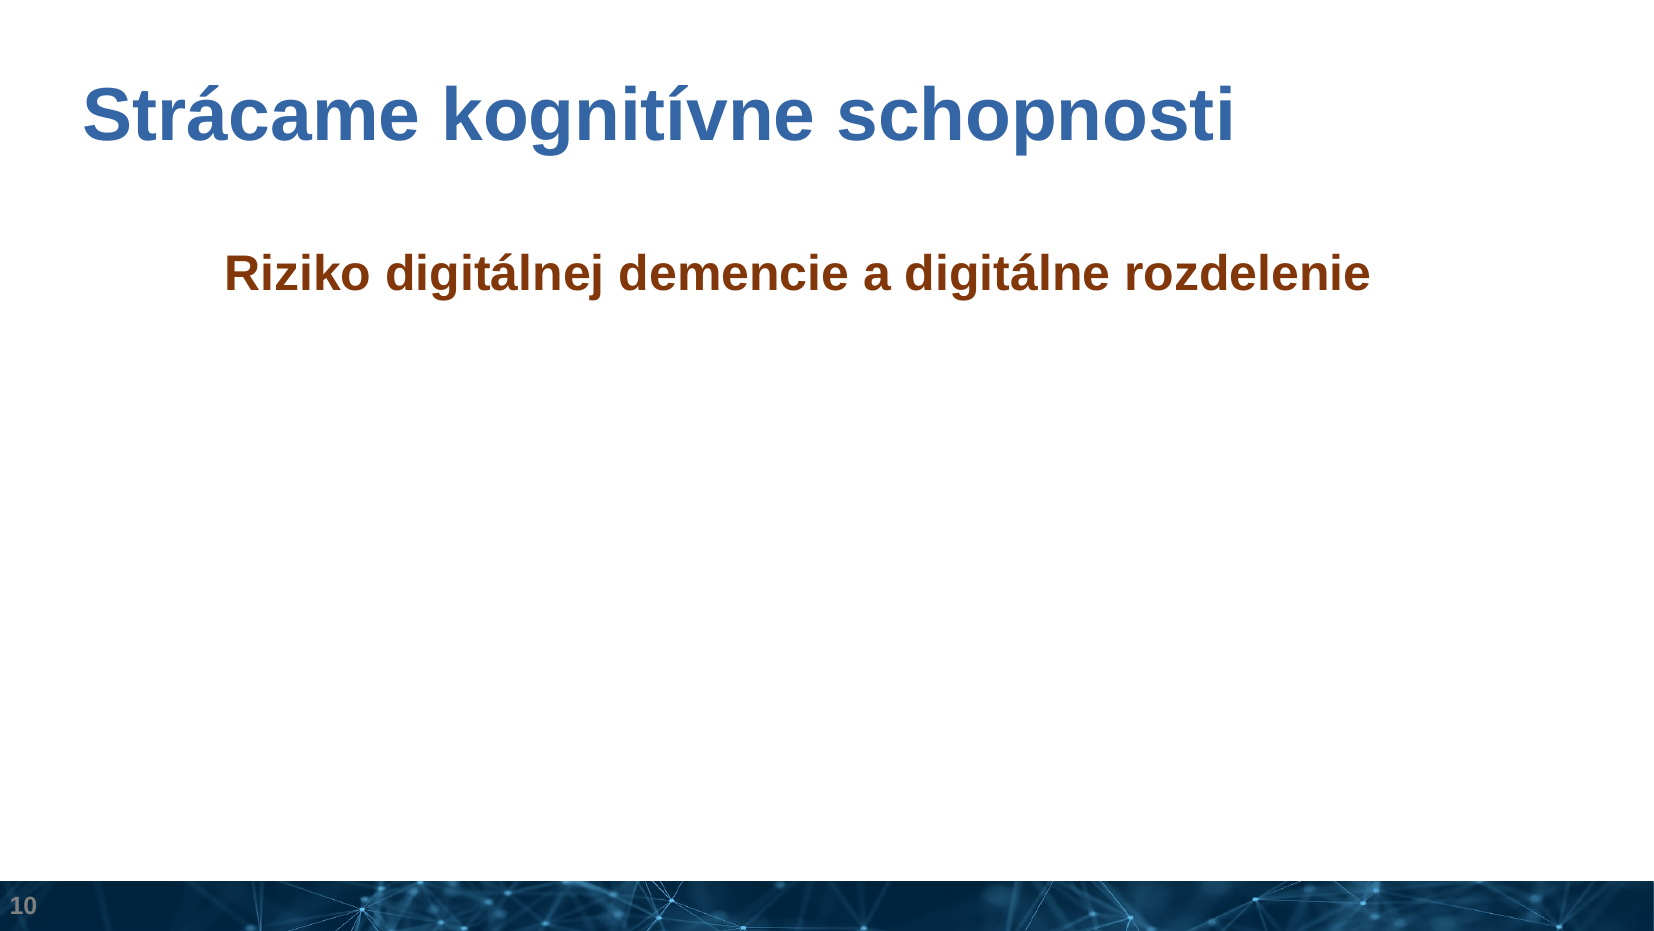

# Strácame kognitívne schopnosti
Riziko digitálnej demencie a digitálne rozdelenie